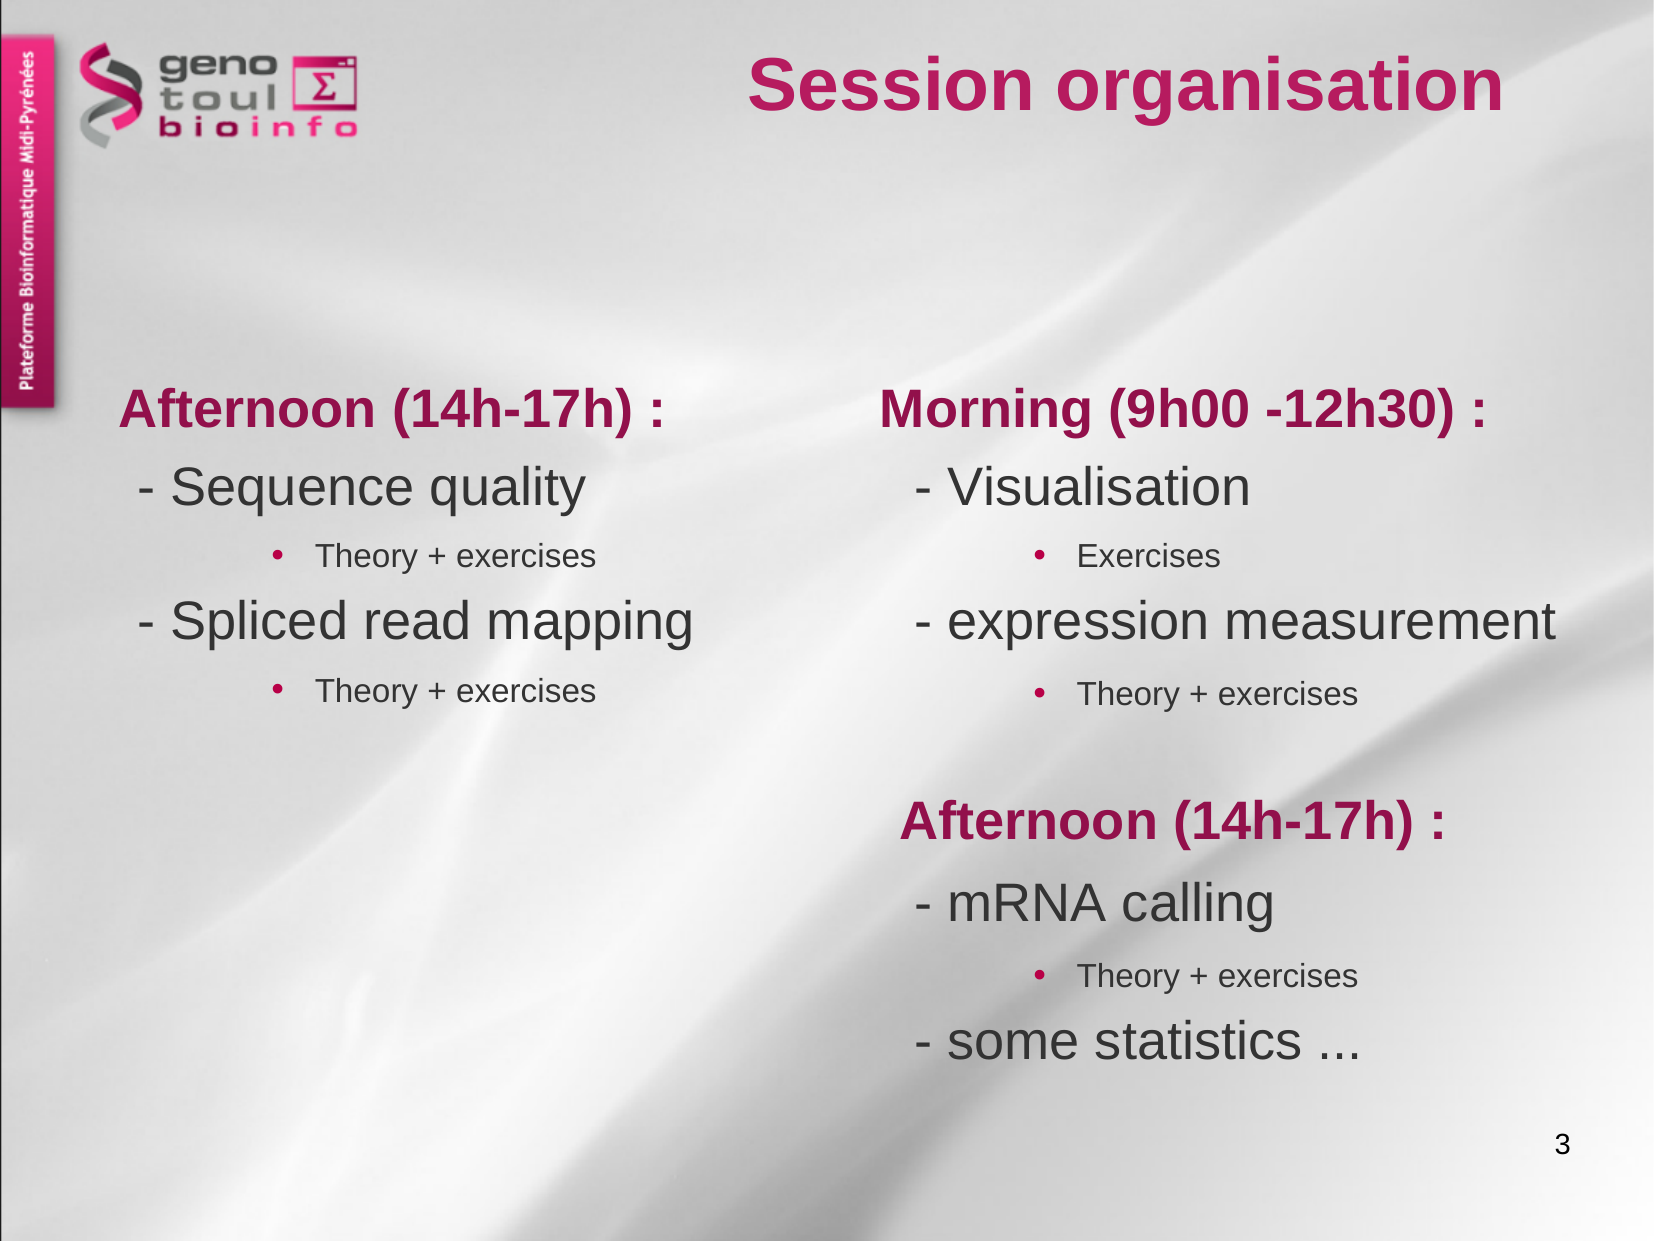

# Session organisation
Afternoon (14h-17h) :
- Sequence quality
Theory + exercises
- Spliced read mapping
Theory + exercises
Morning (9h00 -12h30) :
 - Visualisation
Exercises
 - expression measurement
Theory + exercises
Afternoon (14h-17h) :
 - mRNA calling
Theory + exercises
 - some statistics ...